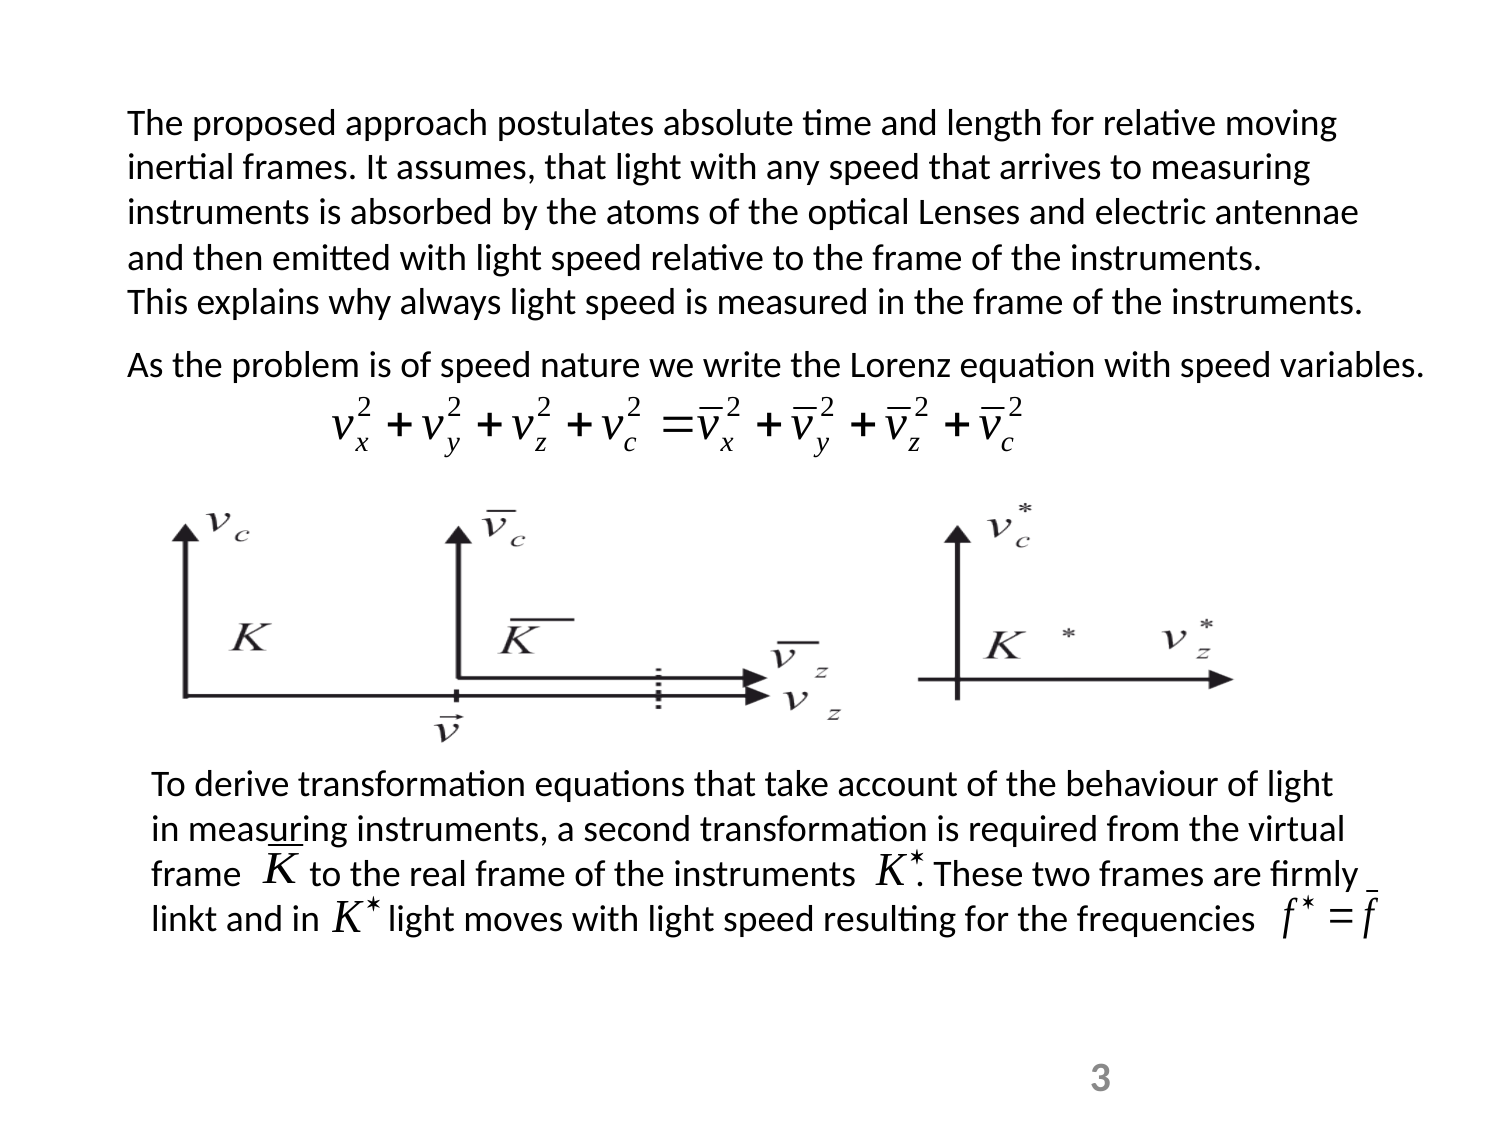

The proposed approach postulates absolute time and length for relative moving
inertial frames. It assumes, that light with any speed that arrives to measuring
instruments is absorbed by the atoms of the optical Lenses and electric antennae
and then emitted with light speed relative to the frame of the instruments.
This explains why always light speed is measured in the frame of the instruments.
As the problem is of speed nature we write the Lorenz equation with speed variables.
To derive transformation equations that take account of the behaviour of light
in measuring instruments, a second transformation is required from the virtual
frame to the real frame of the instruments . These two frames are firmly
linkt and in light moves with light speed resulting for the frequencies